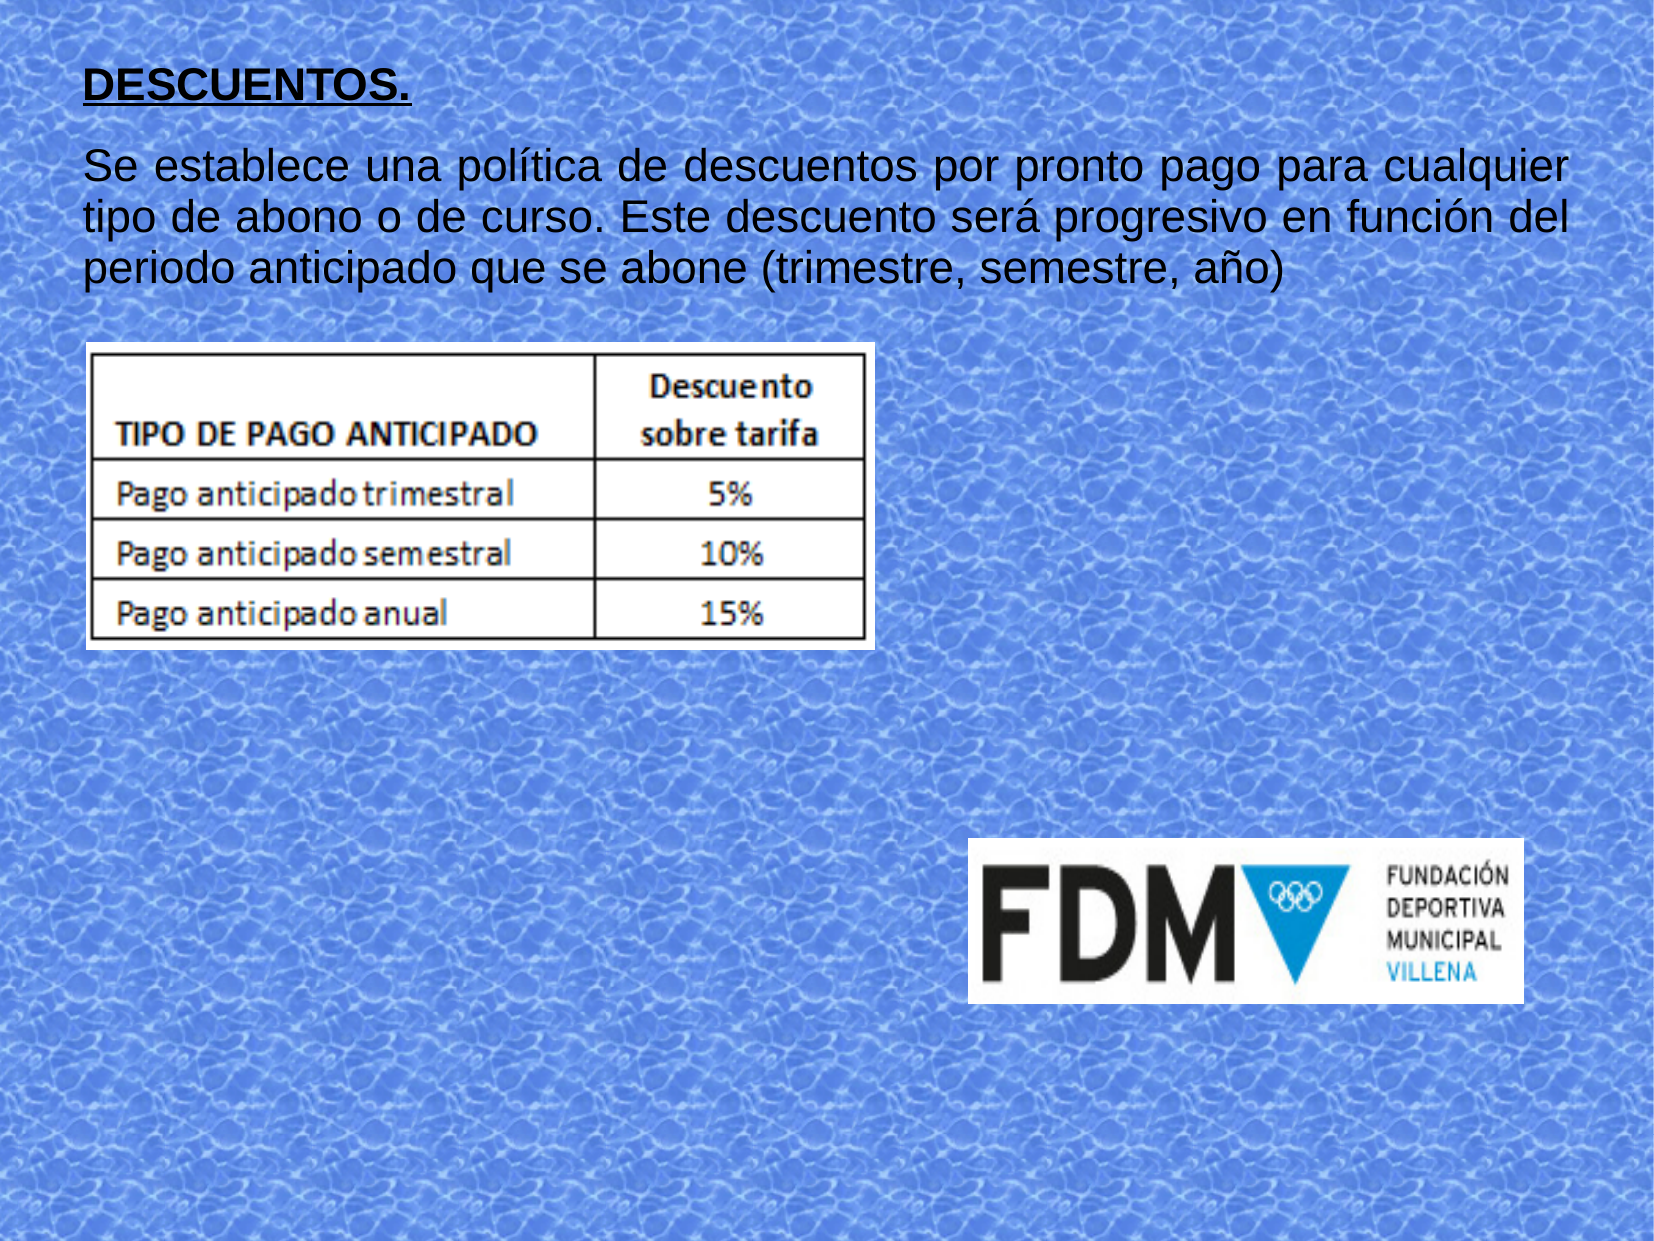

# DESCUENTOS.
Se establece una política de descuentos por pronto pago para cualquier tipo de abono o de curso. Este descuento será progresivo en función del periodo anticipado que se abone (trimestre, semestre, año)